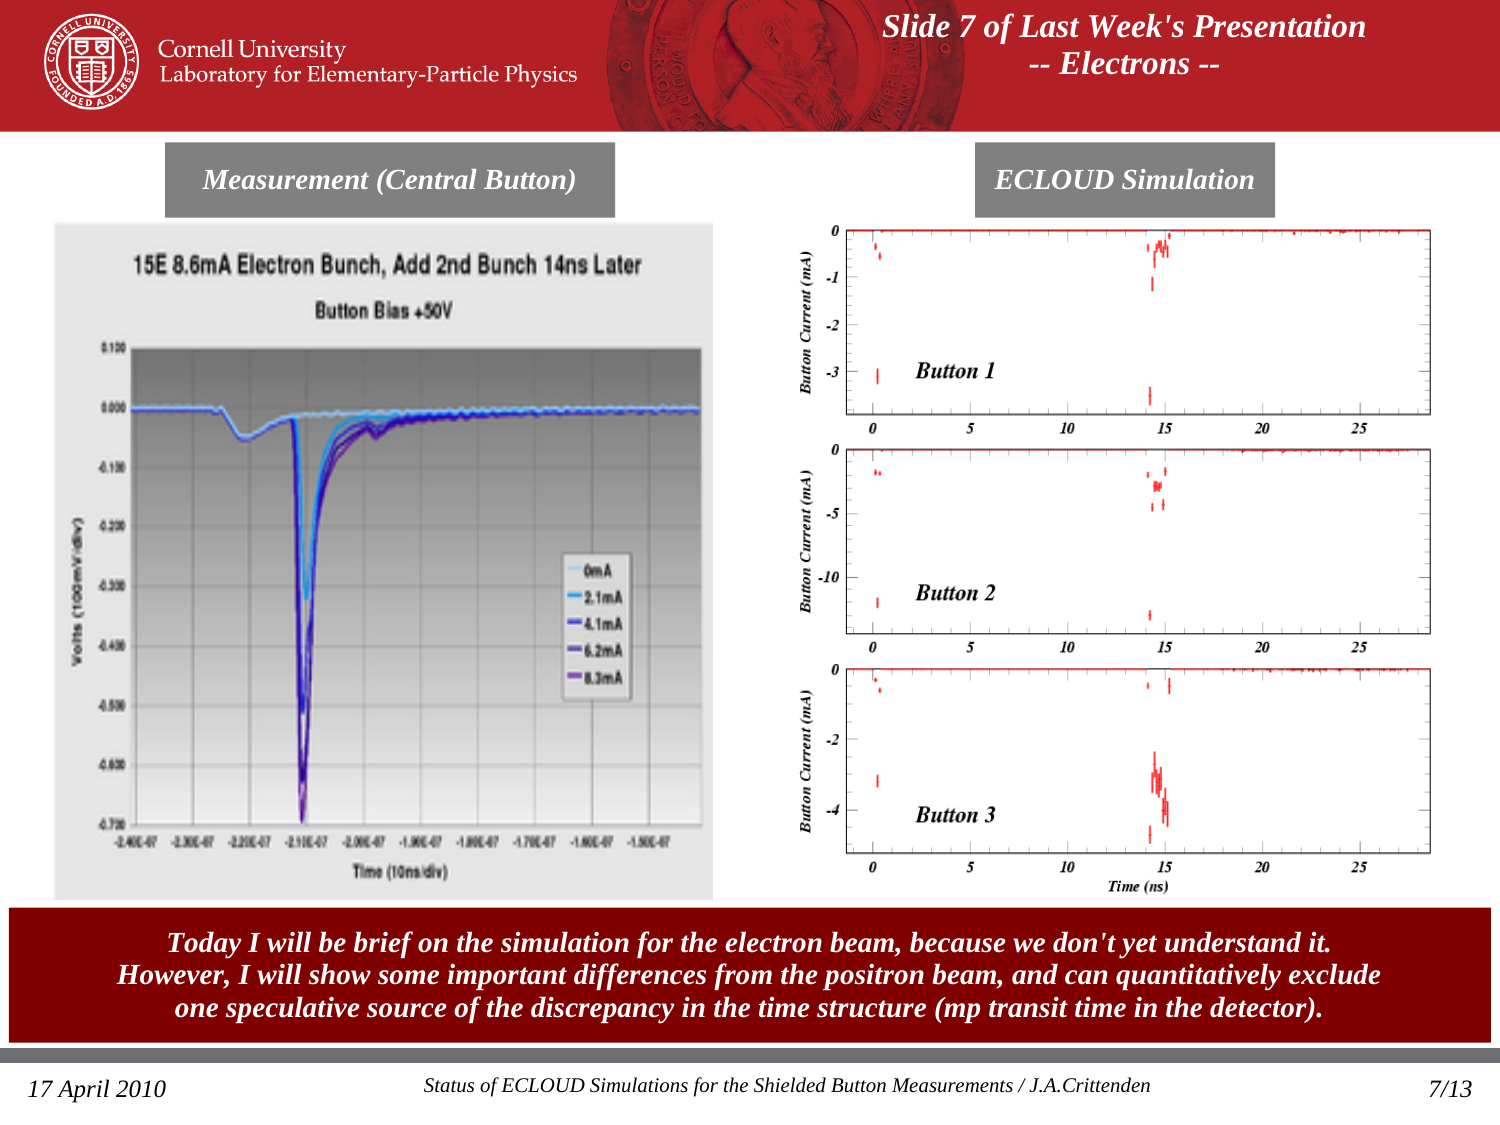

Slide 7 of Last Week's Presentation
-- Electrons --
Measurement (Central Button)
ECLOUD Simulation
Today I will be brief on the simulation for the electron beam, because we don't yet understand it.
However, I will show some important differences from the positron beam, and can quantitatively exclude
one speculative source of the discrepancy in the time structure (mp transit time in the detector).